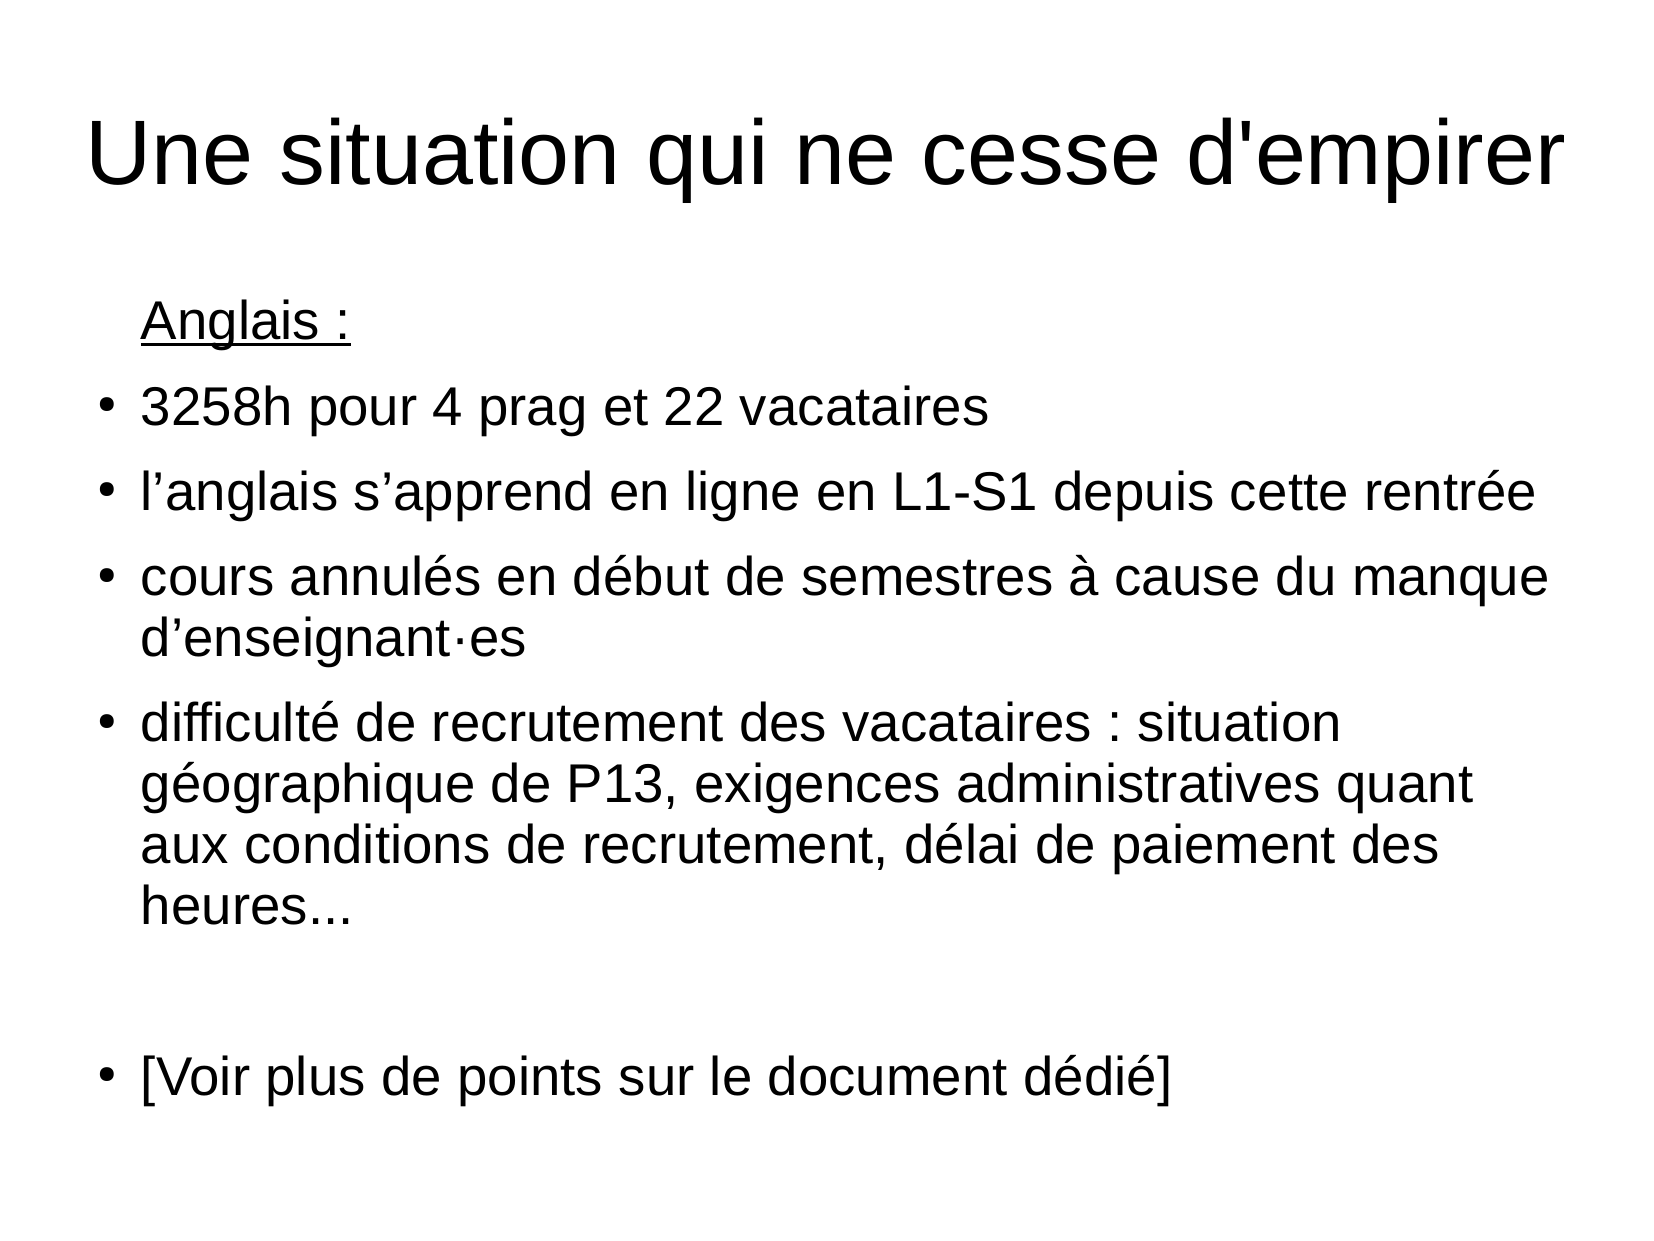

# Une situation qui ne cesse d'empirer
Anglais :
3258h pour 4 prag et 22 vacataires
l’anglais s’apprend en ligne en L1-S1 depuis cette rentrée
cours annulés en début de semestres à cause du manque d’enseignant·es
difficulté de recrutement des vacataires : situation géographique de P13, exigences administratives quant aux conditions de recrutement, délai de paiement des heures...
[Voir plus de points sur le document dédié]